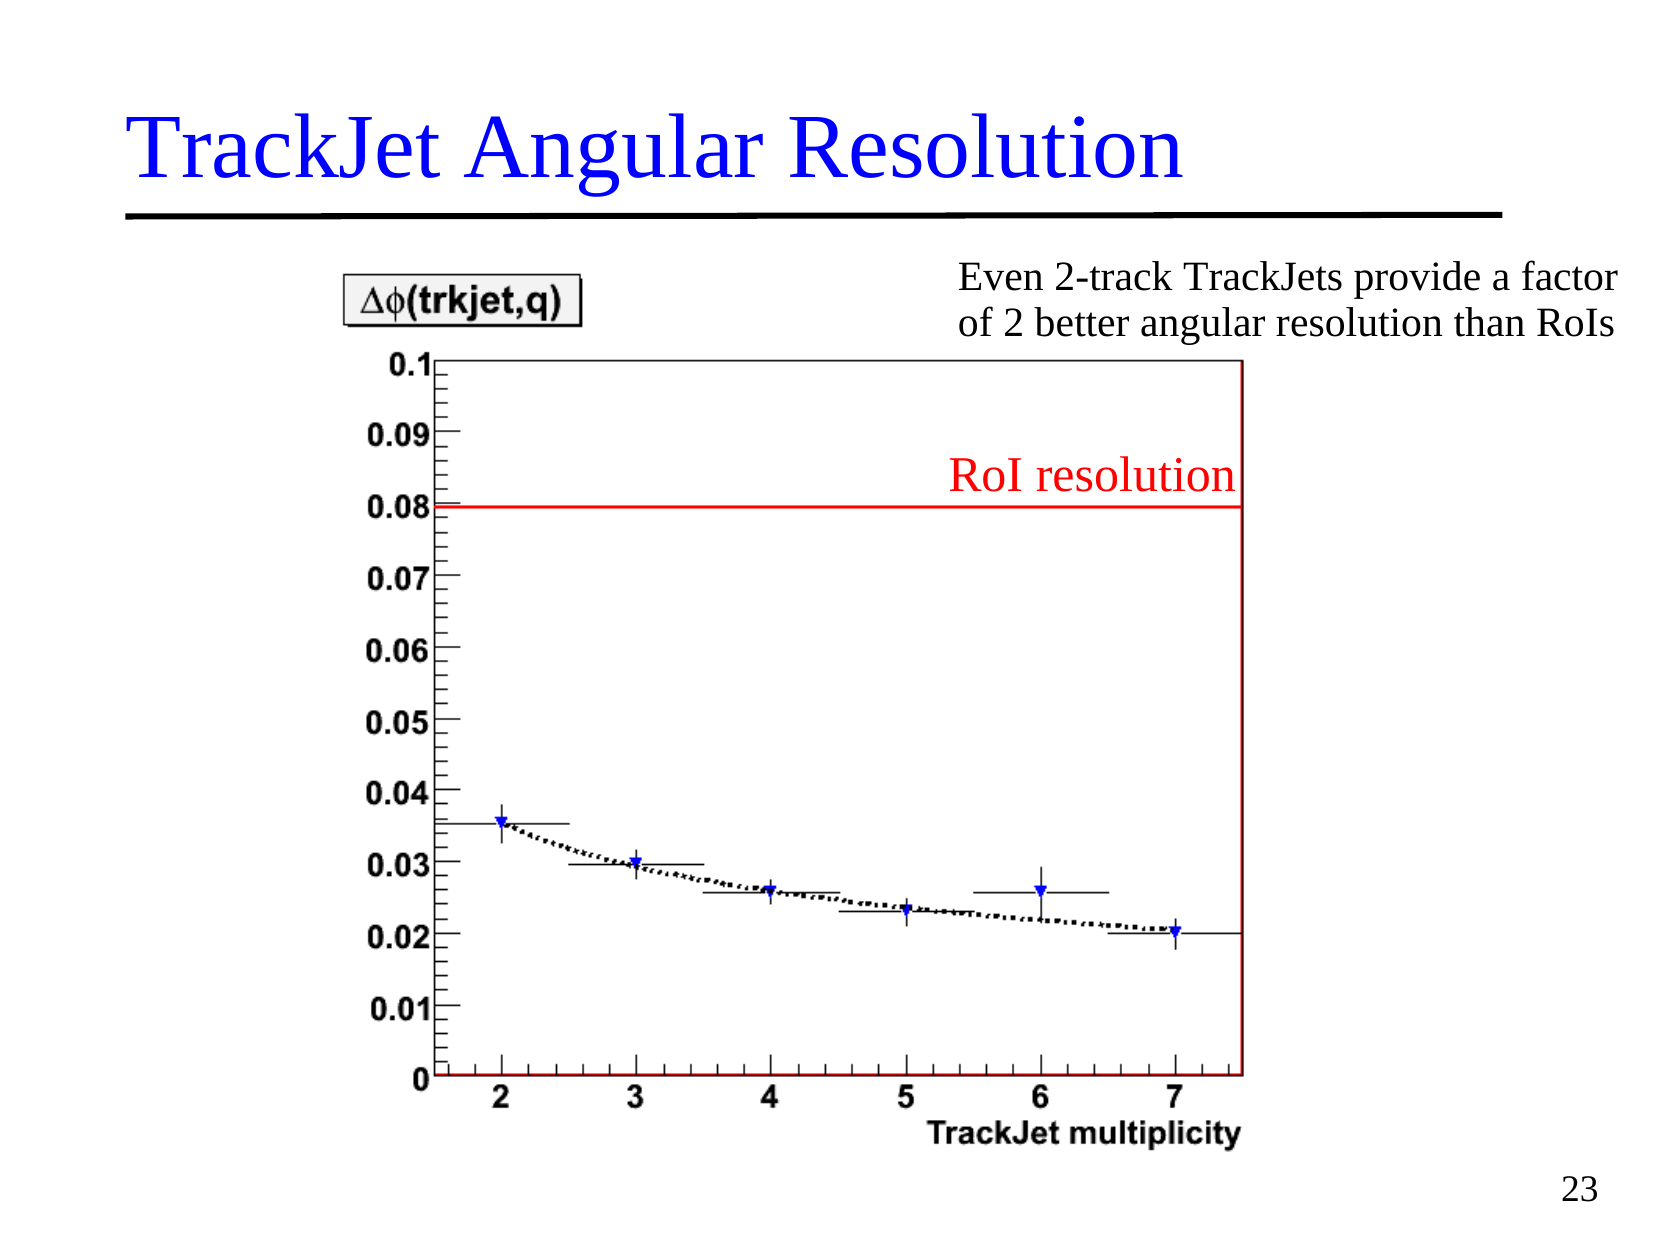

TrackJet Angular Resolution
Even 2-track TrackJets provide a factor
of 2 better angular resolution than RoIs
RoI resolution